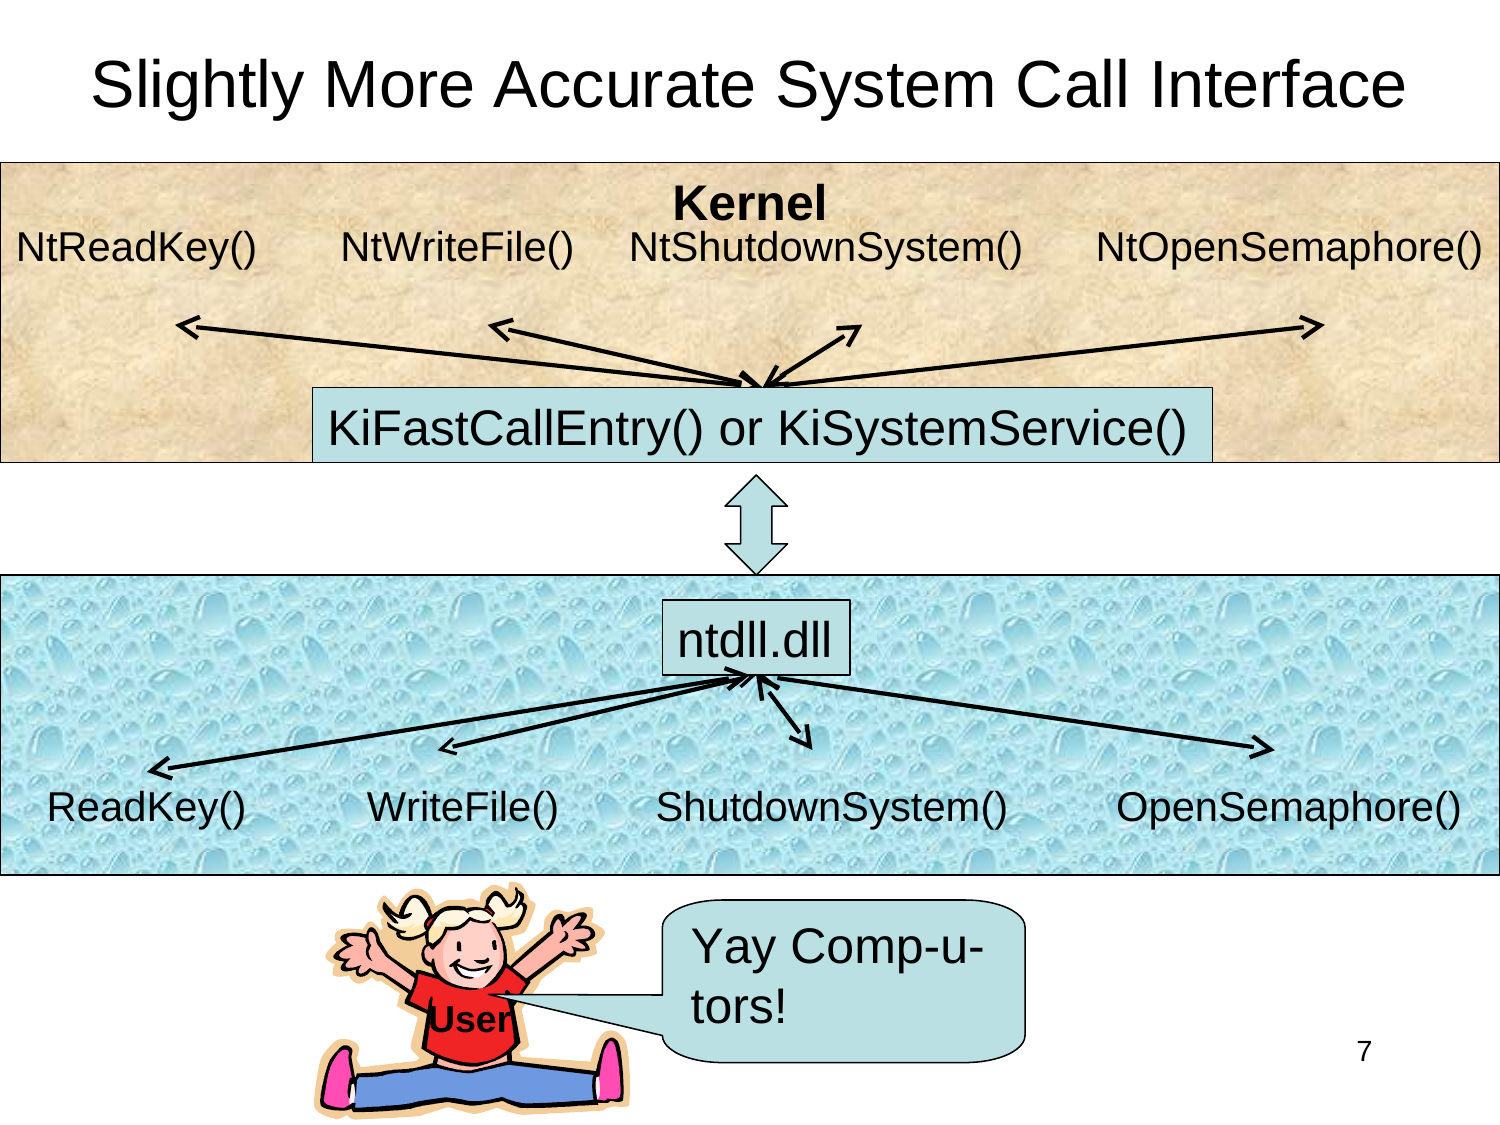

# Slightly More Accurate System Call Interface
Kernel
NtReadKey()
NtWriteFile()
NtShutdownSystem()
NtOpenSemaphore()
KiFastCallEntry() or KiSystemService()
ntdll.dll
ReadKey()
WriteFile()
ShutdownSystem()
OpenSemaphore()
Yay Comp-u-tors!
User